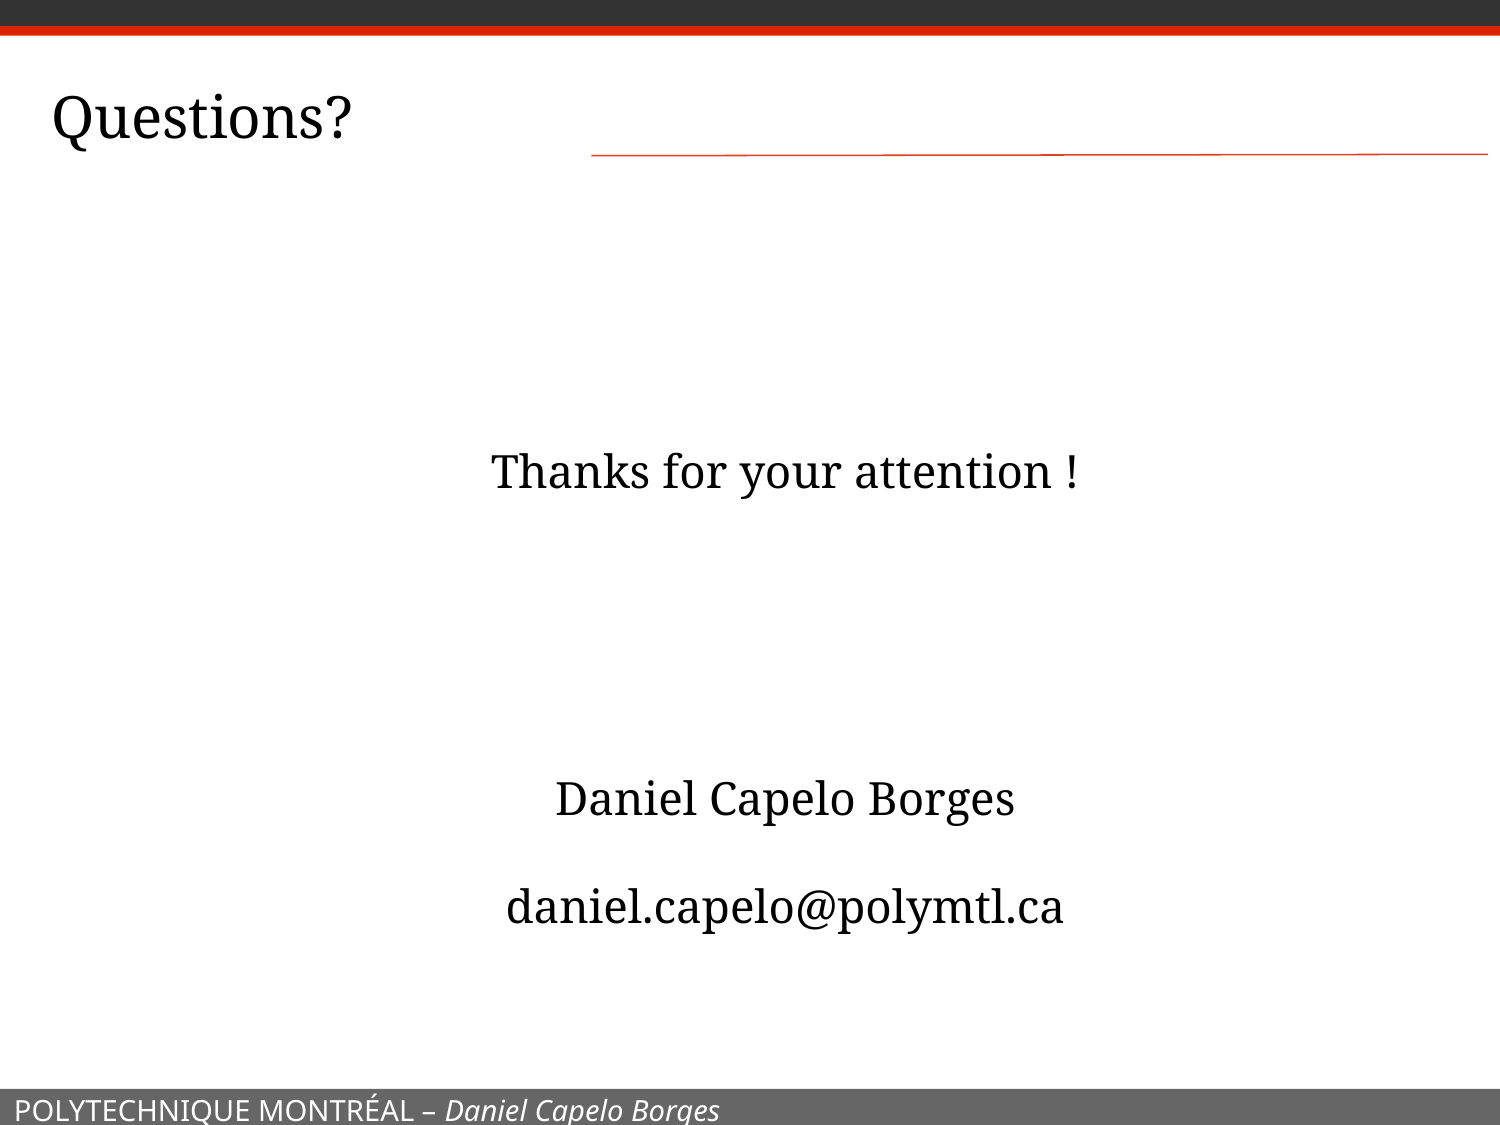

# Questions?
Thanks for your attention !
Daniel Capelo Borges
daniel.capelo@polymtl.ca